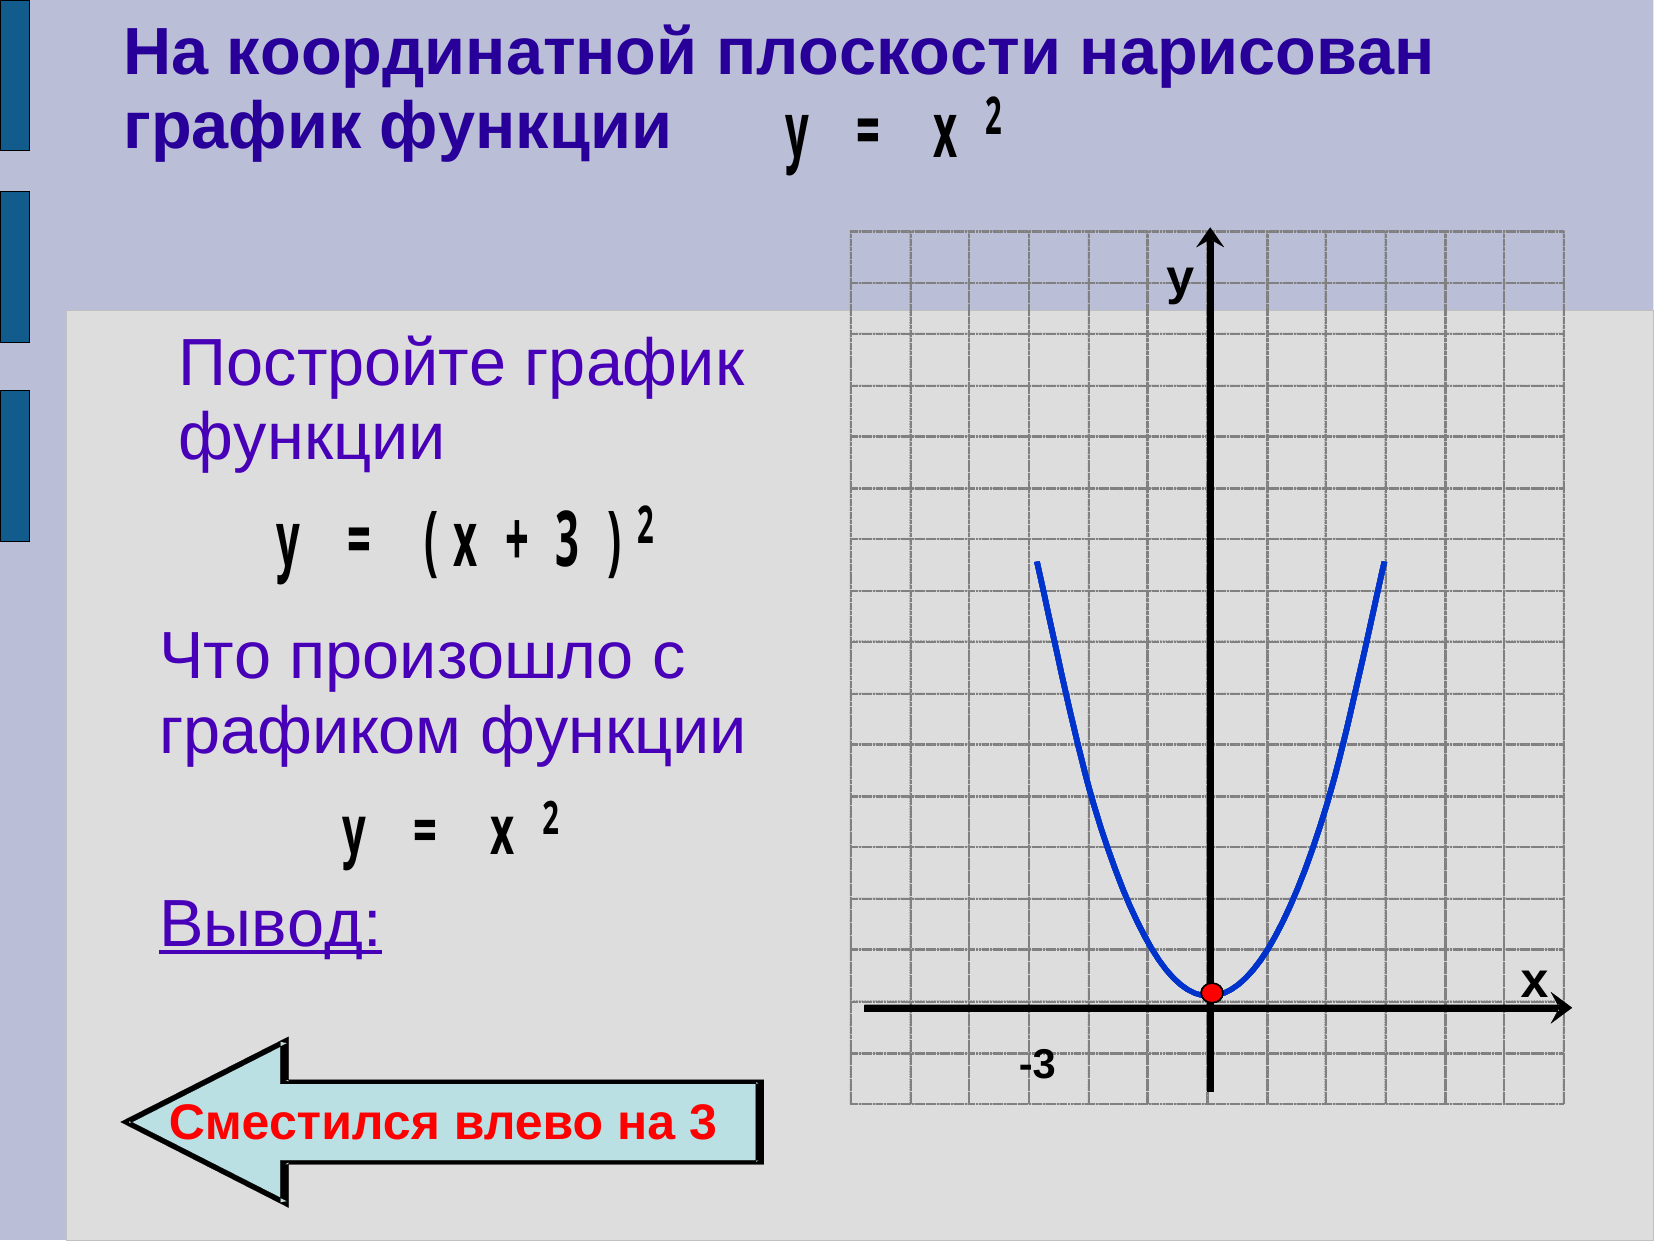

# На координатной плоскости нарисован график функции
у
Постройте график функции
Что произошло с графиком функции
Вывод:
х
Сместился влево на 3
-3